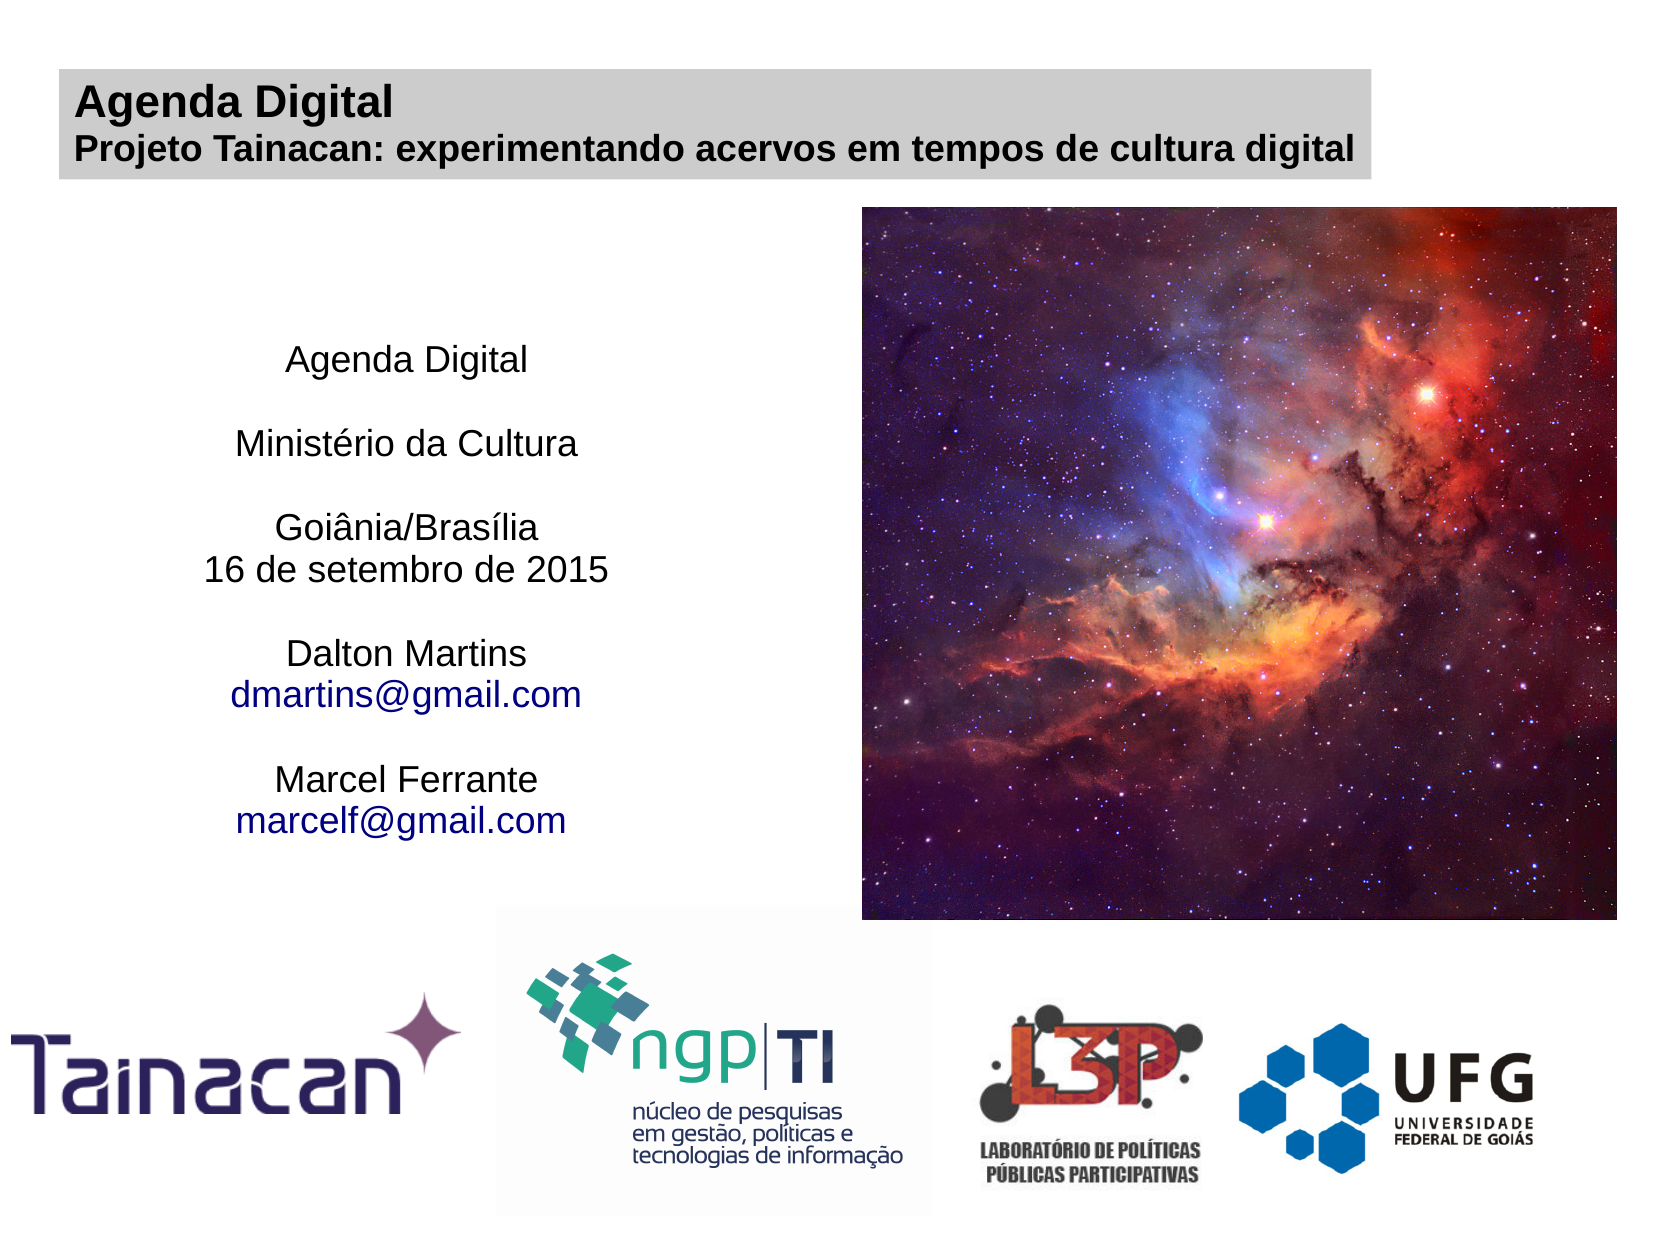

Agenda Digital
Projeto Tainacan: experimentando acervos em tempos de cultura digital
Agenda Digital
Ministério da Cultura
Goiânia/Brasília
16 de setembro de 2015
Dalton Martins
dmartins@gmail.com
Marcel Ferrante
marcelf@gmail.com